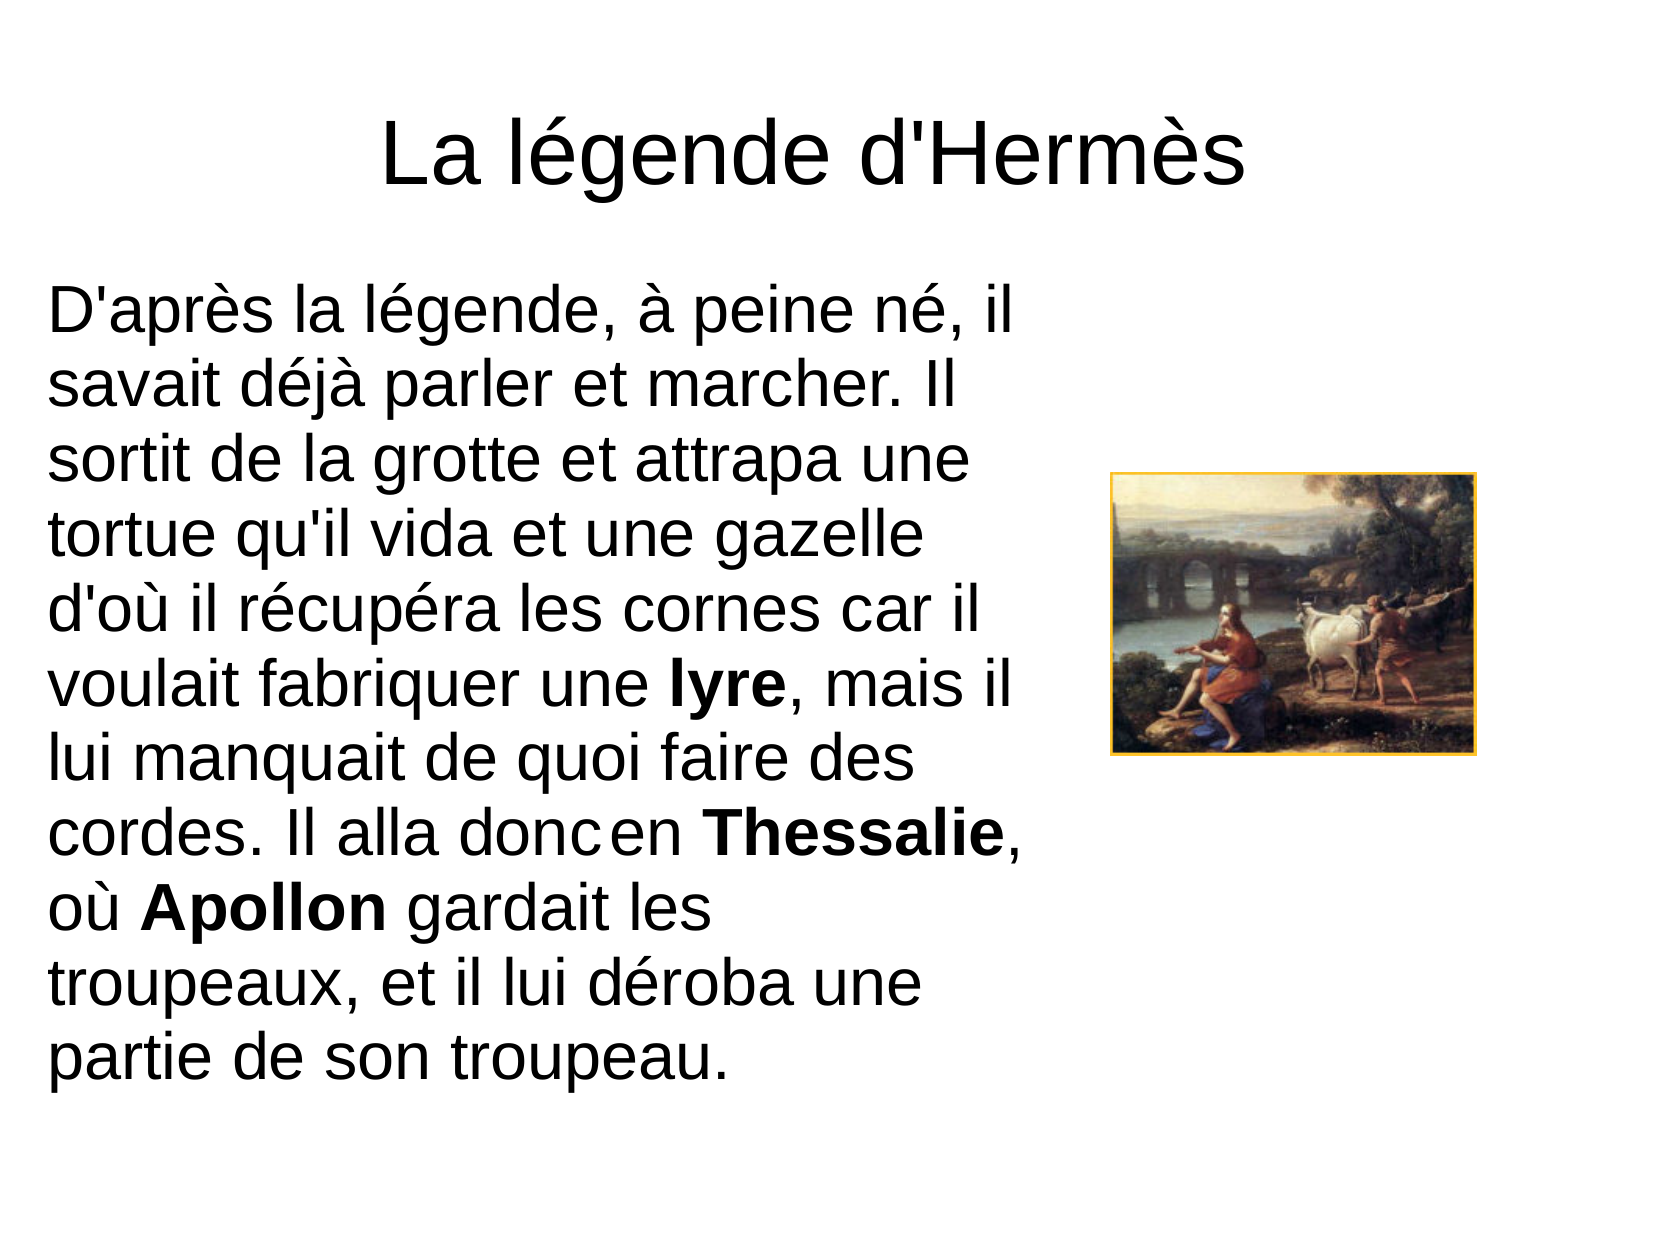

# La légende d'Hermès
D'après la légende, à peine né, il savait déjà parler et marcher. Il sortit de la grotte et attrapa une tortue qu'il vida et une gazelle d'où il récupéra les cornes car il voulait fabriquer une lyre, mais il lui manquait de quoi faire des cordes. Il alla donc en Thessalie, où Apollon gardait les troupeaux, et il lui déroba une partie de son troupeau.